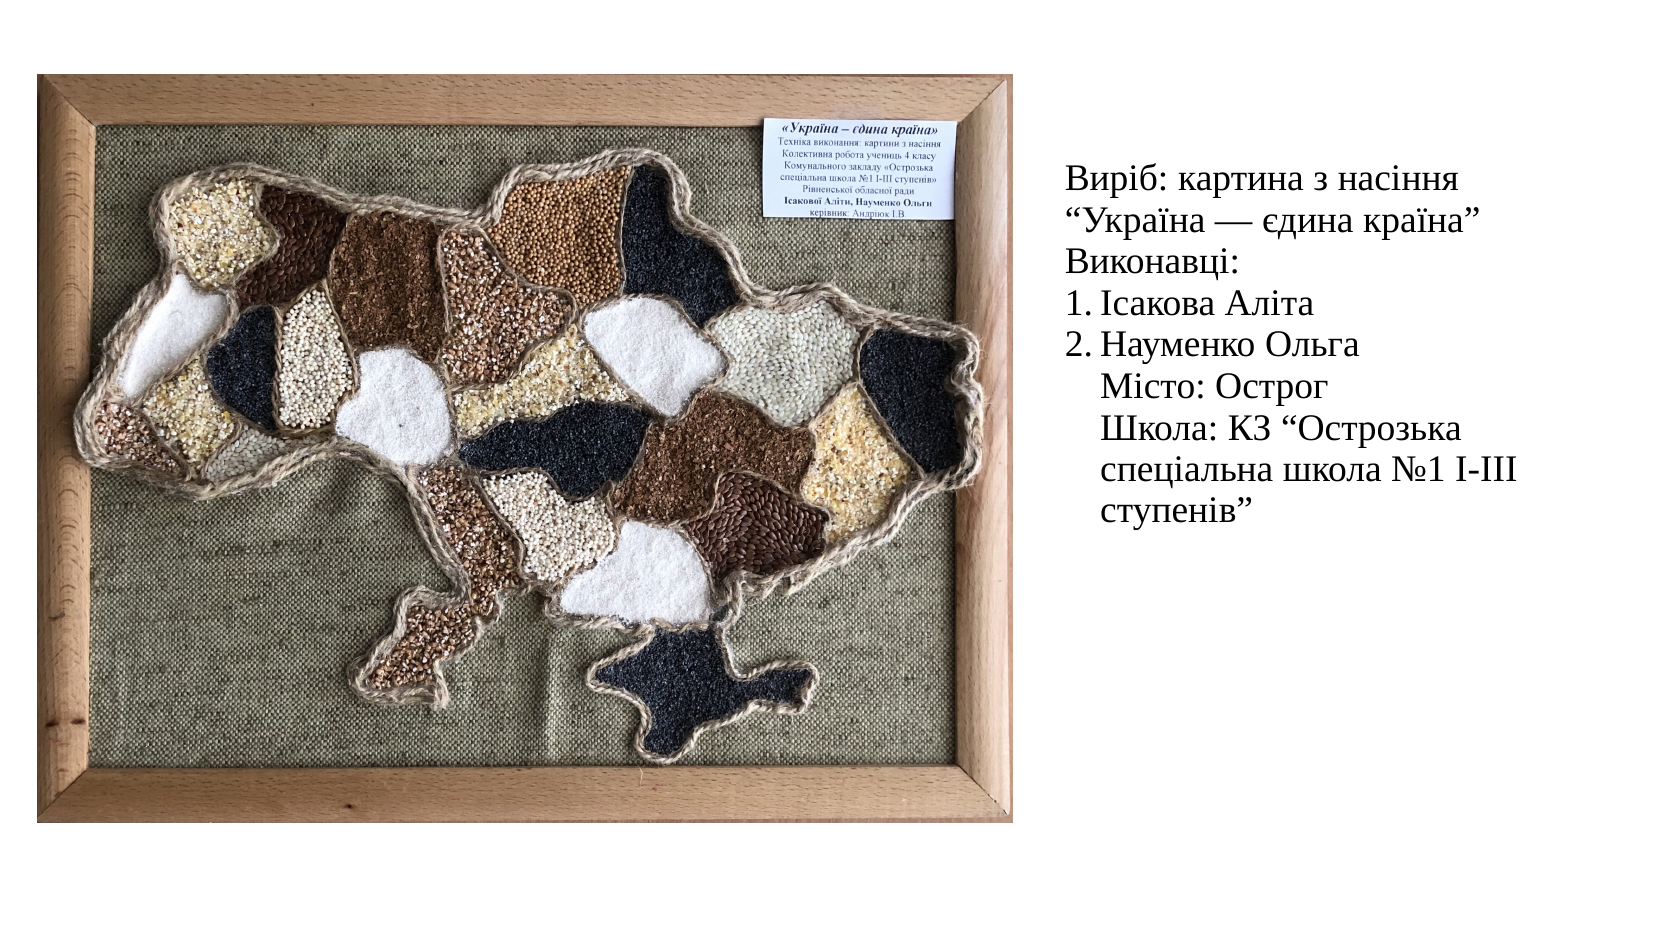

Виріб: картина з насіння “Україна — єдина країна”
Виконавці:
Ісакова Аліта
Науменко Ольга
Місто: Острог
Школа: КЗ “Острозька спеціальна школа №1 I-III ступенів”